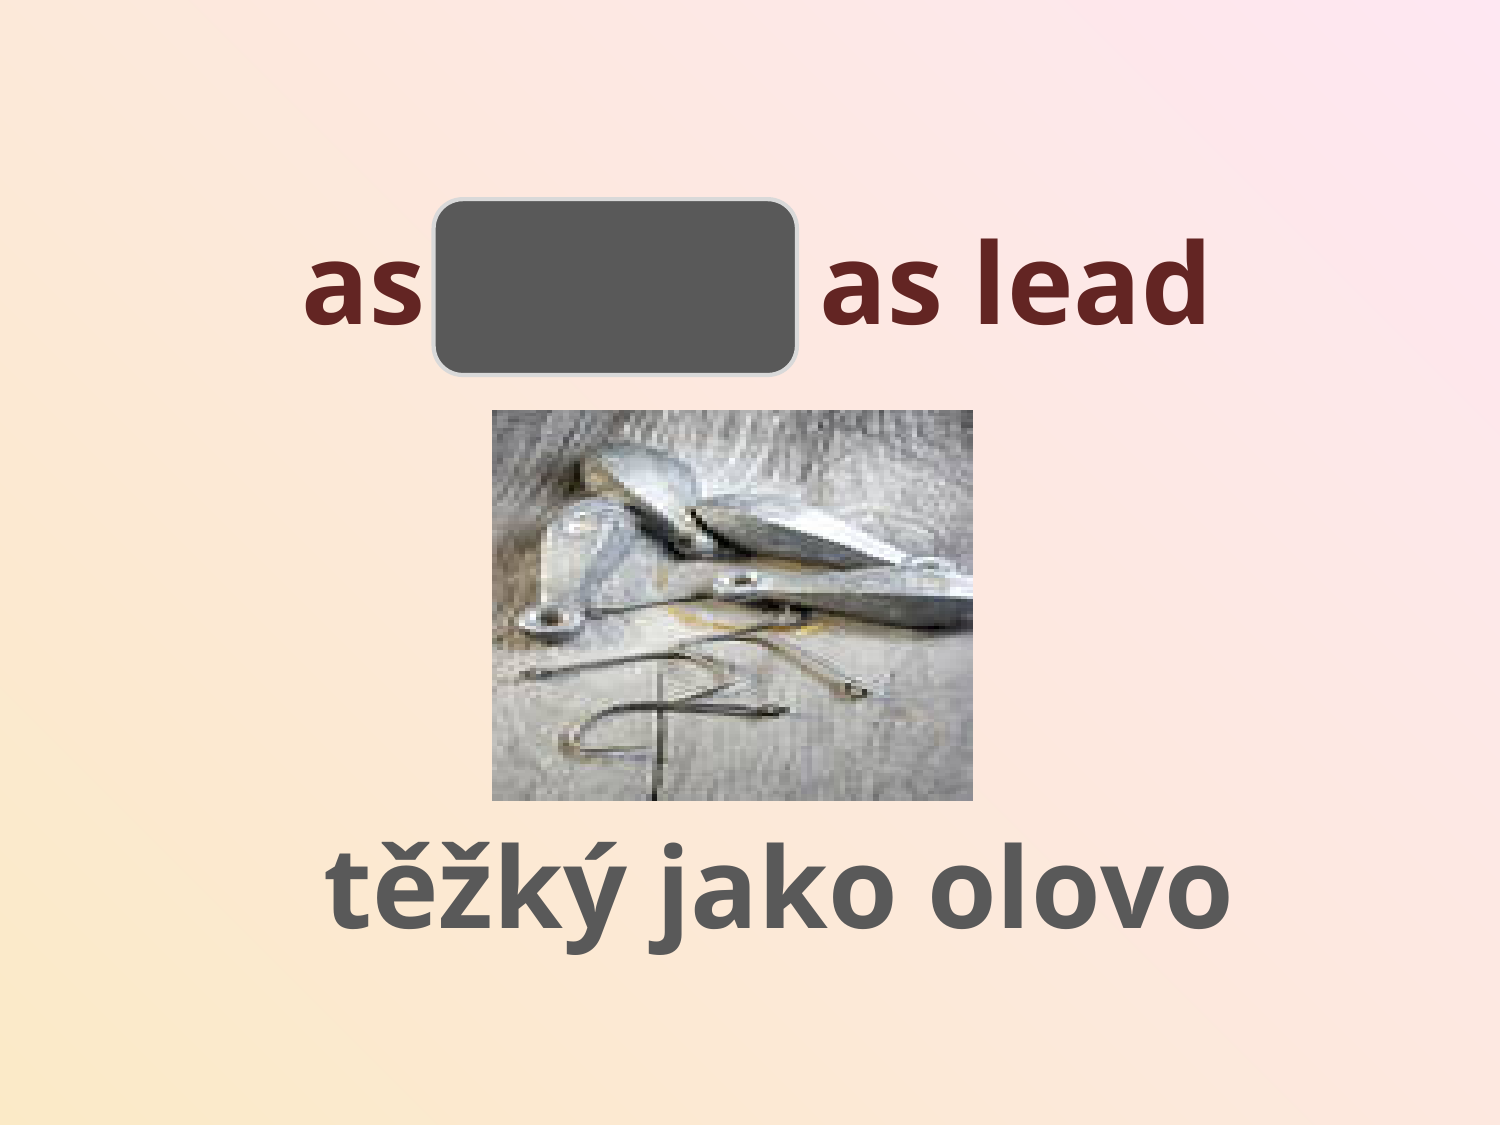

# as heavy as lead
těžký jako olovo